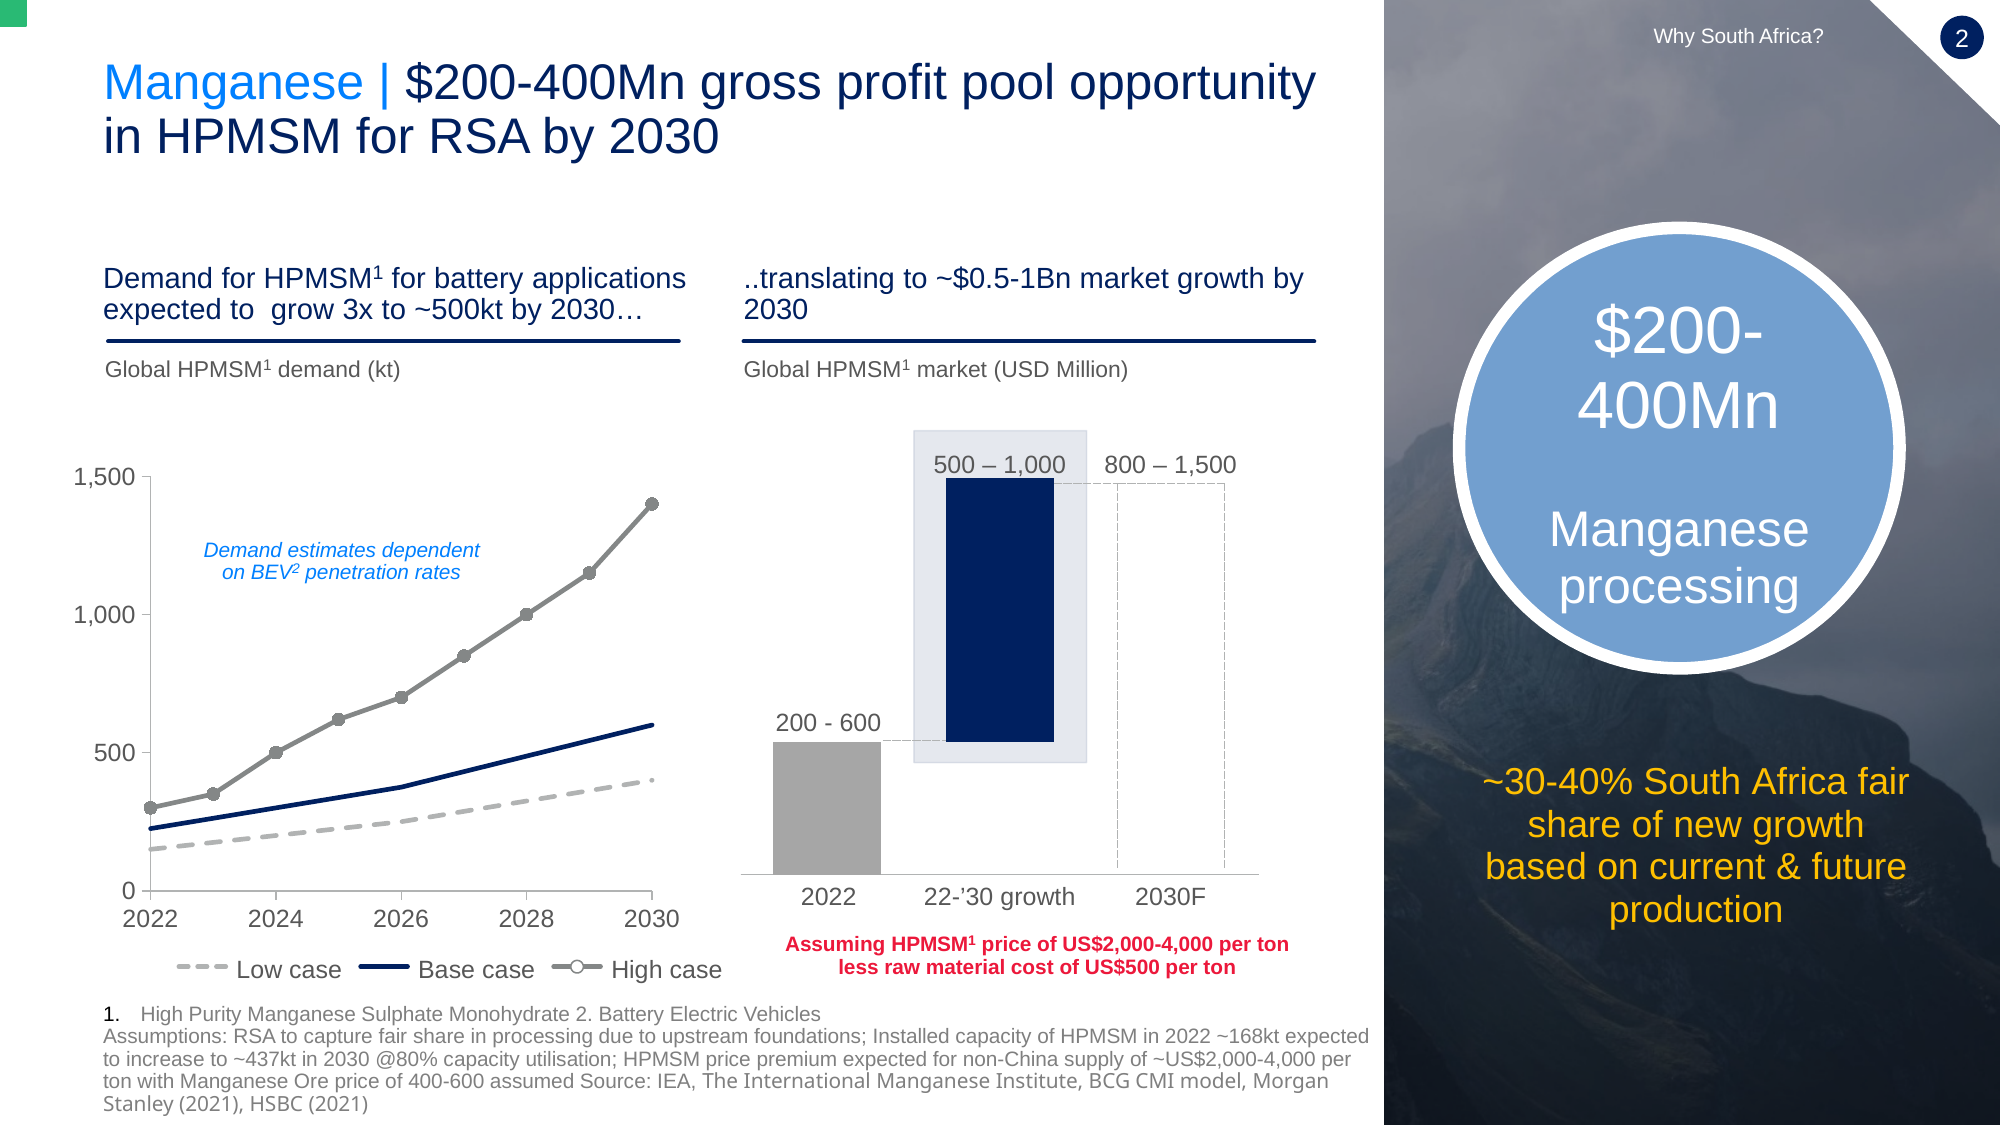

Why South Africa?
2
# Manganese | $200-400Mn gross profit pool opportunity in HPMSM for RSA by 2030
$200-400Mn
Manganese processing
Demand for HPMSM1 for battery applications expected to grow 3x to ~500kt by 2030…
..translating to ~$0.5-1Bn market growth by 2030
Global HPMSM1 demand (kt)
Global HPMSM1 market (USD Million)
500 – 1,000
800 – 1,500
### Chart
| Category | Series1 | Series2 | Series3 |
|---|---|---|---|
### Chart
| Category | Series1 | Series2 |
|---|---|---|
| 1 | 500.0 | None |
| 2 | 500.0 | 1000.0 |
| 3 | 1500.0 | None |
### Chart
| Category | Series1 | Series2 |
|---|---|---|
| 1 | 500.0 | None |
| 2 | 500.0 | 1000.0 |
| 3 | 1500.0 | None |
Demand estimates dependent on BEV2 penetration rates
200 - 600
~30-40% South Africa fair share of new growth based on current & future production
2022
22-’30 growth
2030F
Assuming HPMSM1 price of US$2,000-4,000 per ton less raw material cost of US$500 per ton
Low case
Base case
High case
High Purity Manganese Sulphate Monohydrate 2. Battery Electric Vehicles
Assumptions: RSA to capture fair share in processing due to upstream foundations; Installed capacity of HPMSM in 2022 ~168kt expected to increase to ~437kt in 2030 @80% capacity utilisation; HPMSM price premium expected for non-China supply of ~US$2,000-4,000 per ton with Manganese Ore price of 400-600 assumed Source: IEA, The International Manganese Institute, BCG CMI model, Morgan Stanley (2021), HSBC (2021)